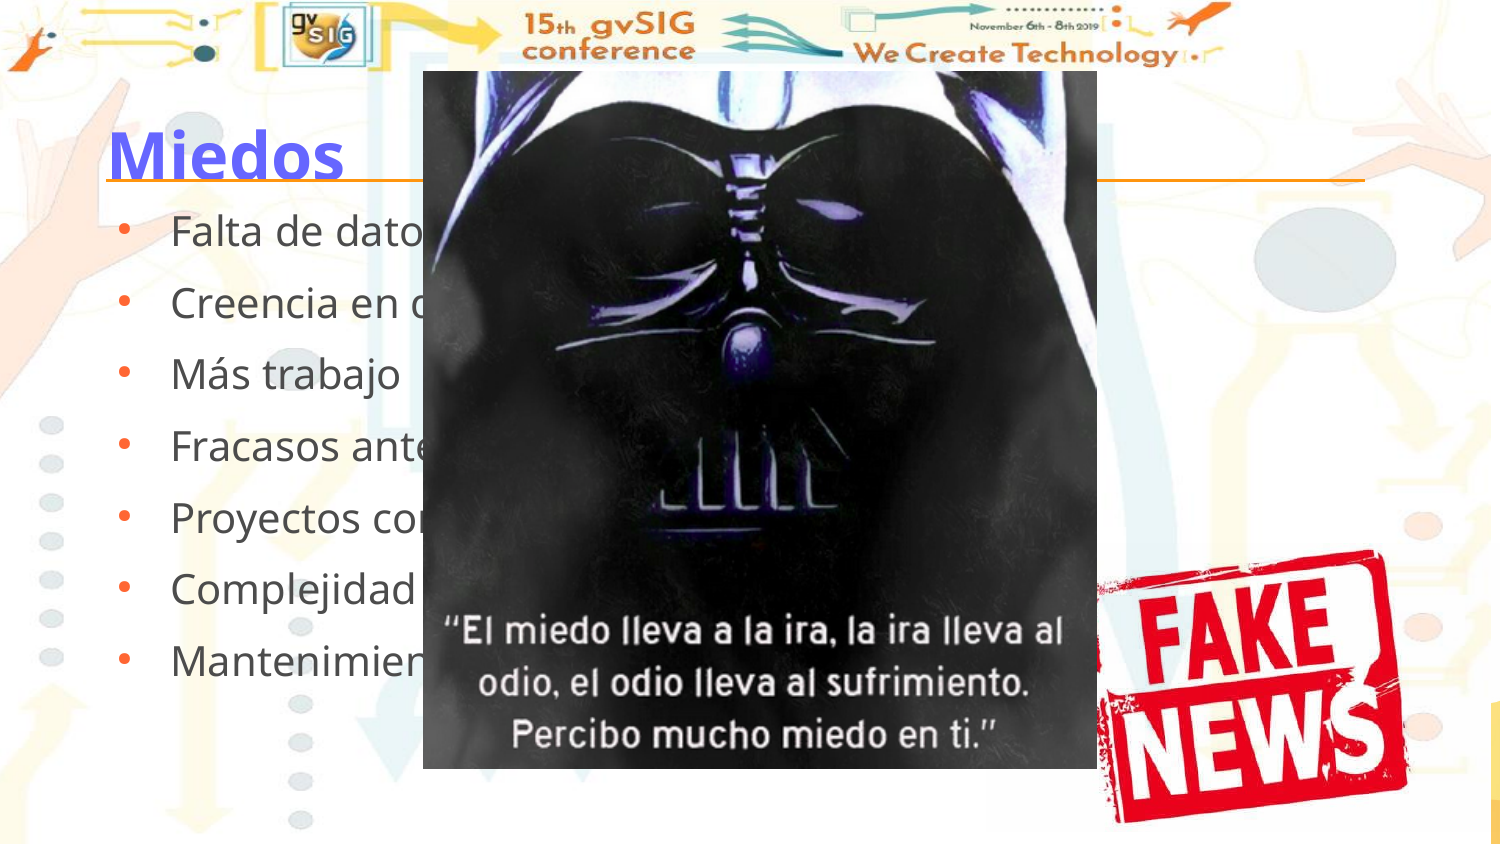

# Miedos
Falta de datos. Datos desactualizados.
Creencia en duplicar la entrada de información
Más trabajo
Fracasos anteriores
Proyectos con costes elevados
Complejidad
Mantenimiento